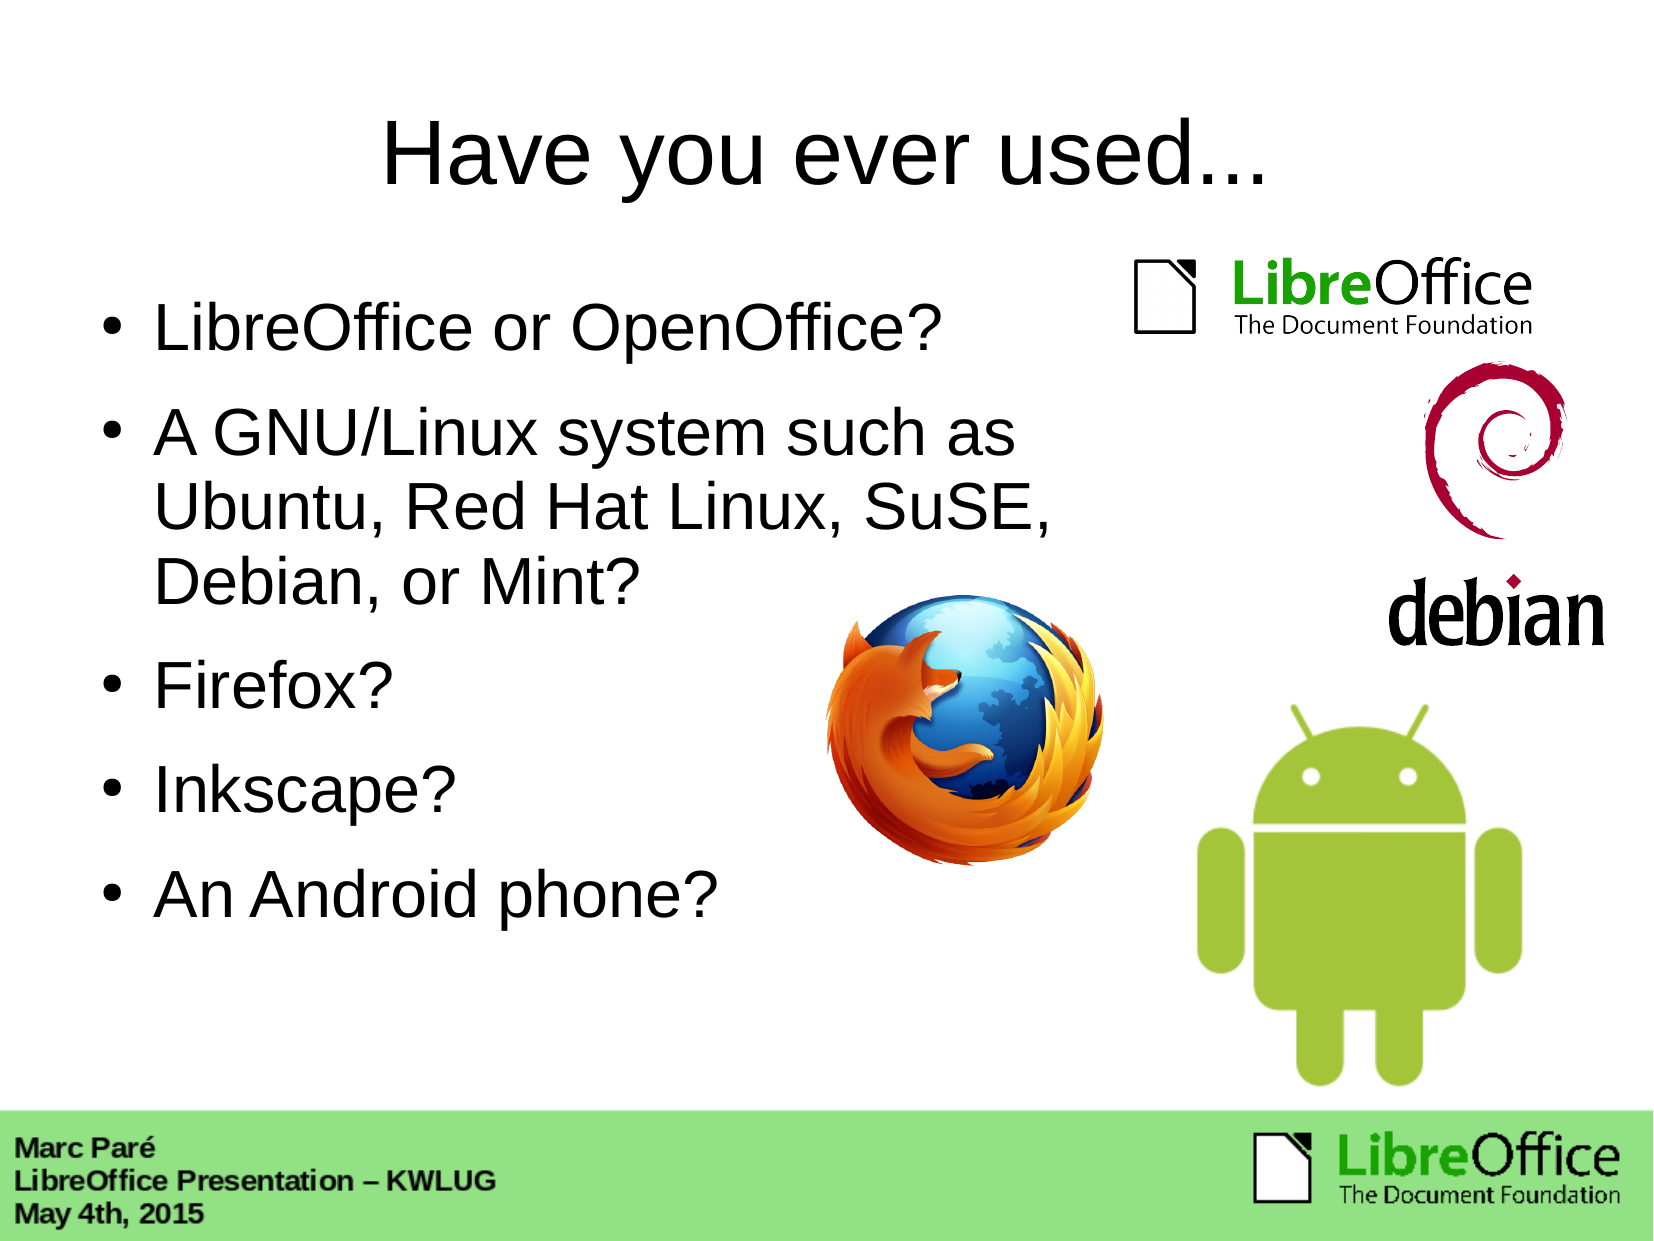

# Have you ever used...
LibreOffice or OpenOffice?
A GNU/Linux system such as Ubuntu, Red Hat Linux, SuSE, Debian, or Mint?
Firefox?
Inkscape?
An Android phone?